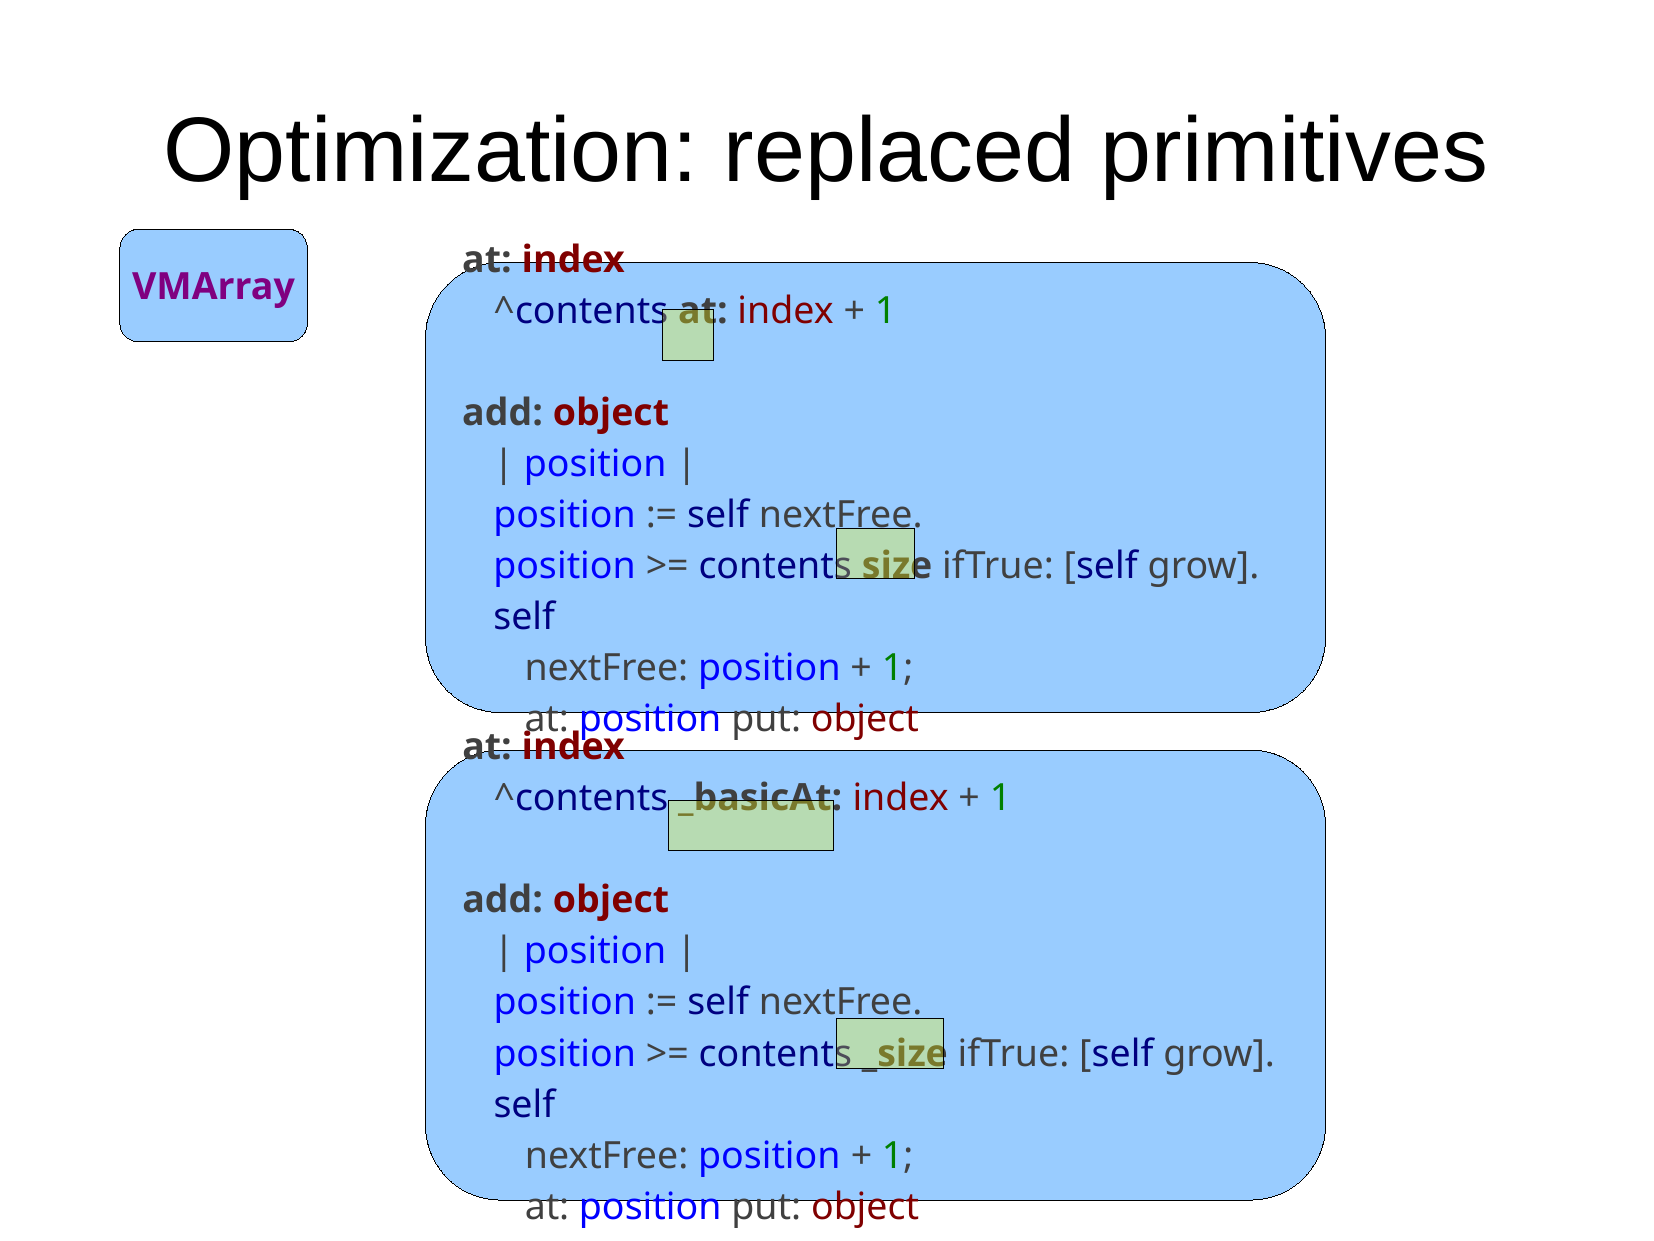

Optimization: replaced primitives
VMArray
at: index
	^contents at: index + 1
add: object
	| position |
	position := self nextFree.
	position >= contents size ifTrue: [self grow].
	self
		nextFree: position + 1;
		at: position put: object
at: index
	^contents _basicAt: index + 1
add: object
	| position |
	position := self nextFree.
	position >= contents _size ifTrue: [self grow].
	self
		nextFree: position + 1;
		at: position put: object